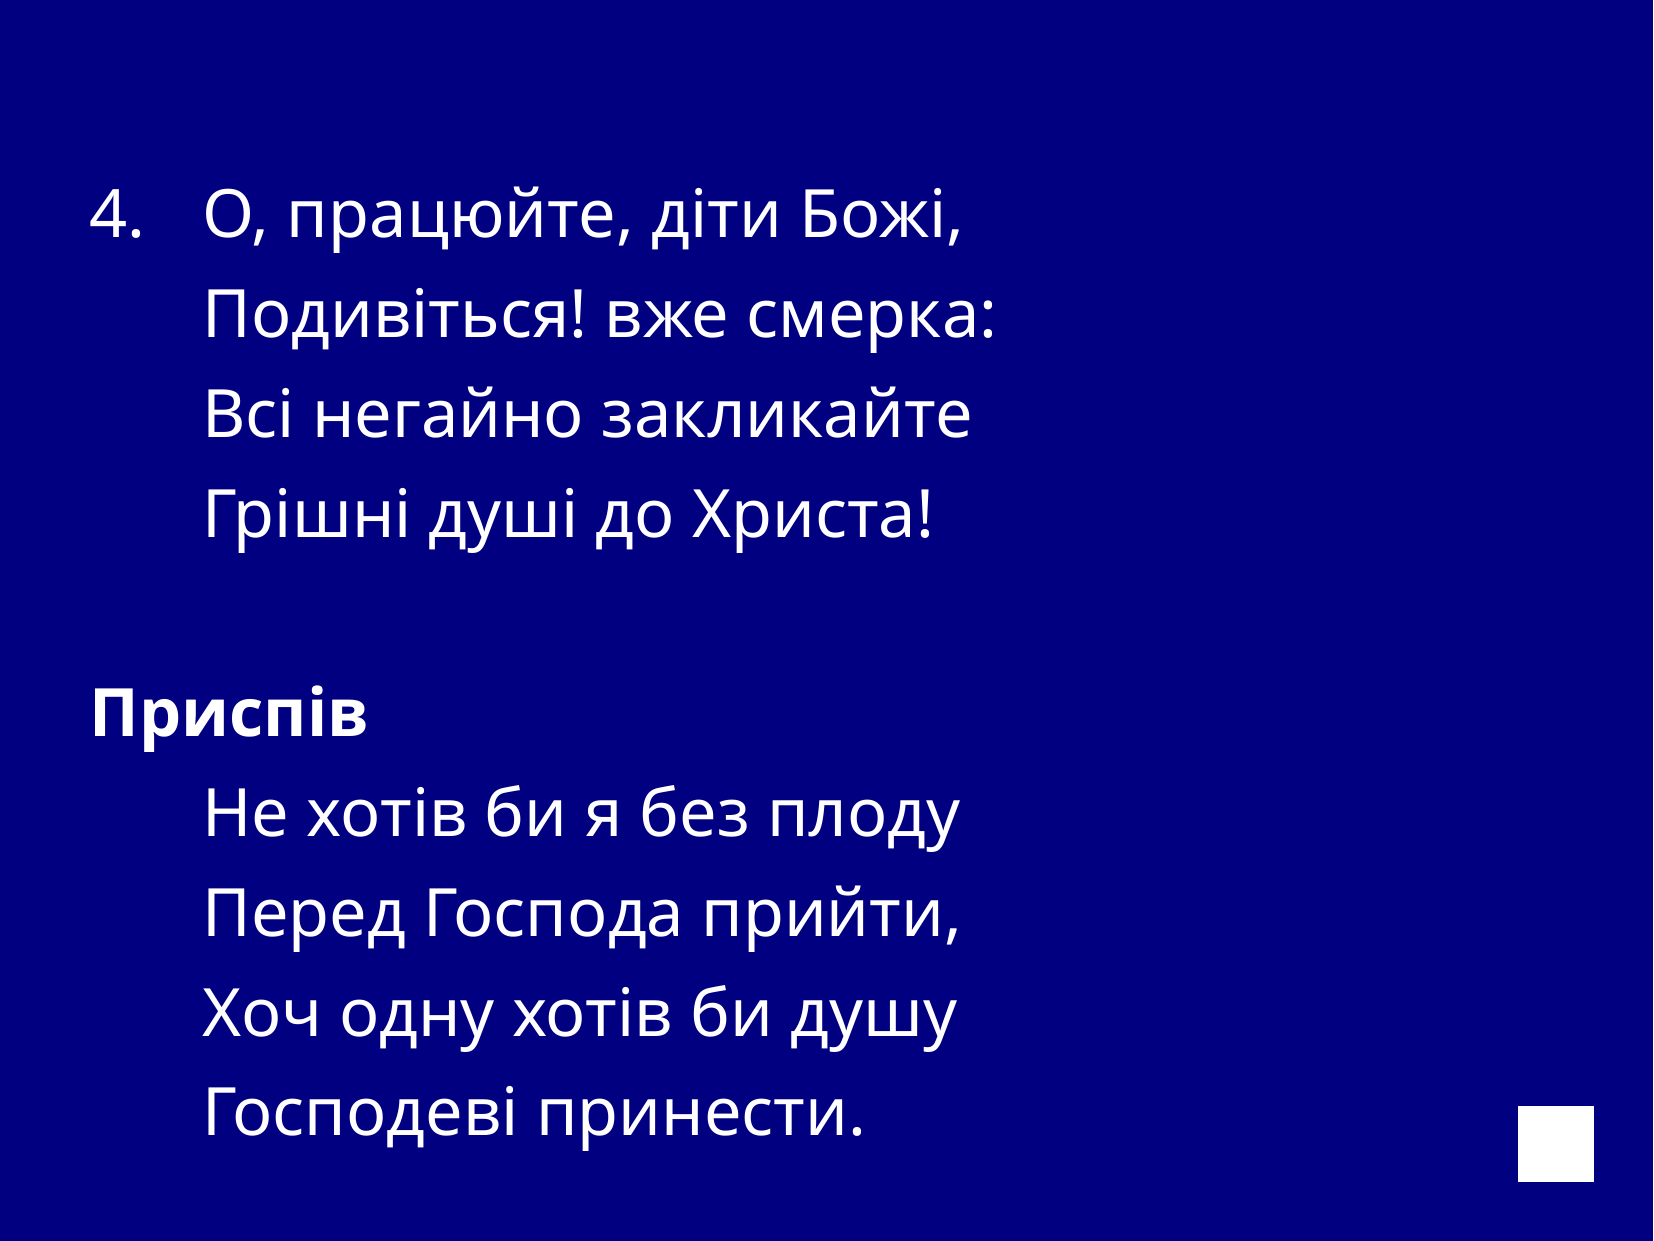

4.	О, працюйте, діти Божі,
	Подивіться! вже смерка:
	Всі негайно закликайте
	Грішні душі до Христа!
Приспів
	Не хотів би я без плоду
	Перед Господа прийти,
	Хоч одну хотів би душу
	Господеві принести.